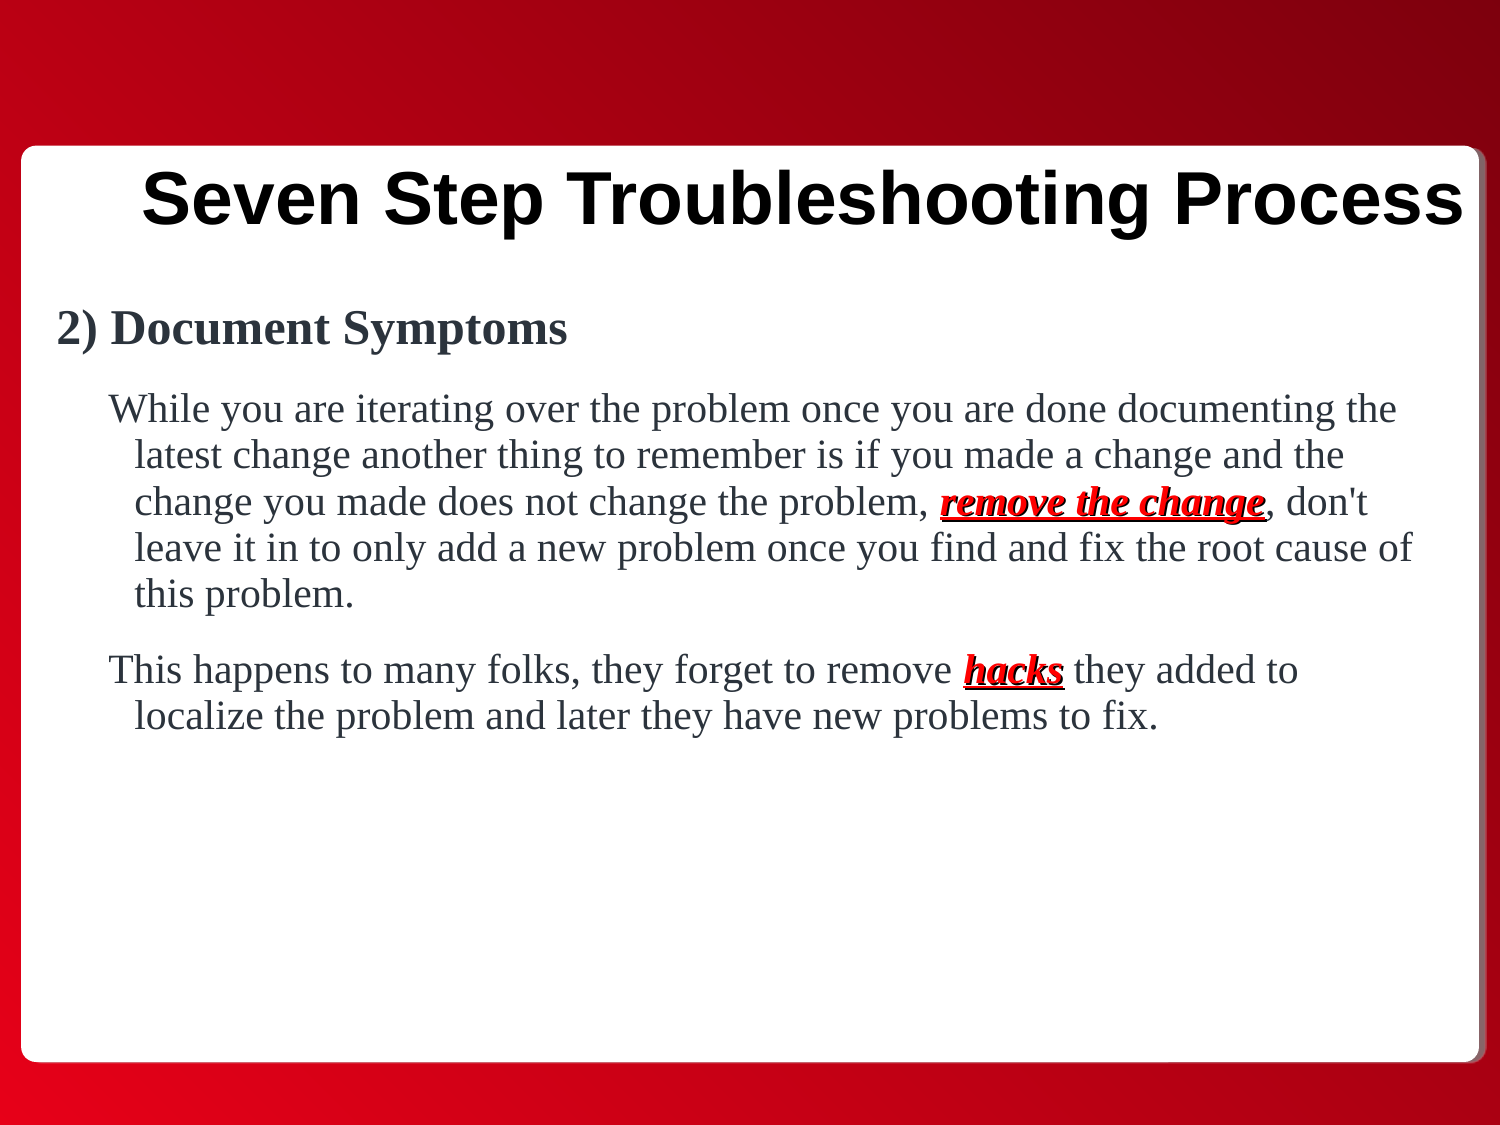

# Seven Step Troubleshooting Process
2) Document Symptoms
While you are iterating over the problem once you are done documenting the latest change another thing to remember is if you made a change and the change you made does not change the problem, remove the change, don't leave it in to only add a new problem once you find and fix the root cause of this problem.
This happens to many folks, they forget to remove hacks they added to localize the problem and later they have new problems to fix.